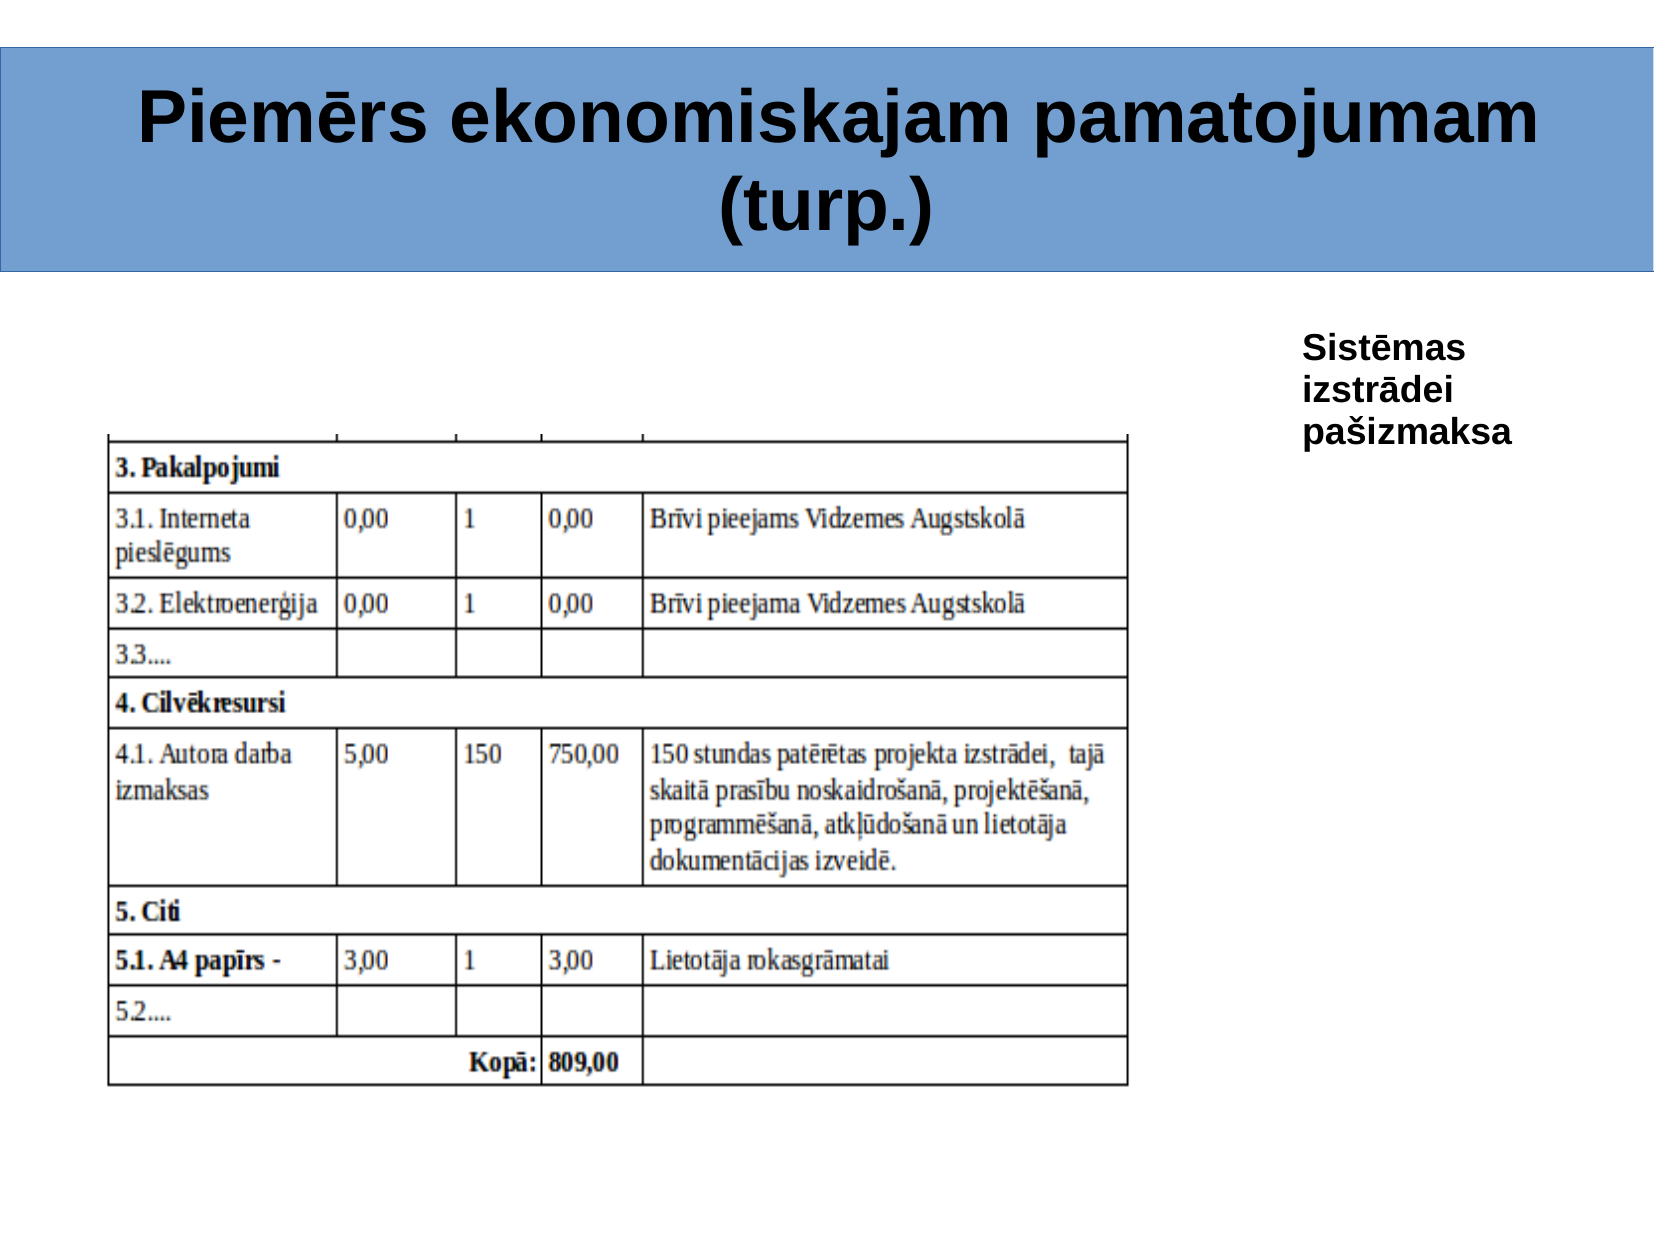

# Piemērs ekonomiskajam pamatojumam (turp.)
Sistēmas izstrādei pašizmaksa